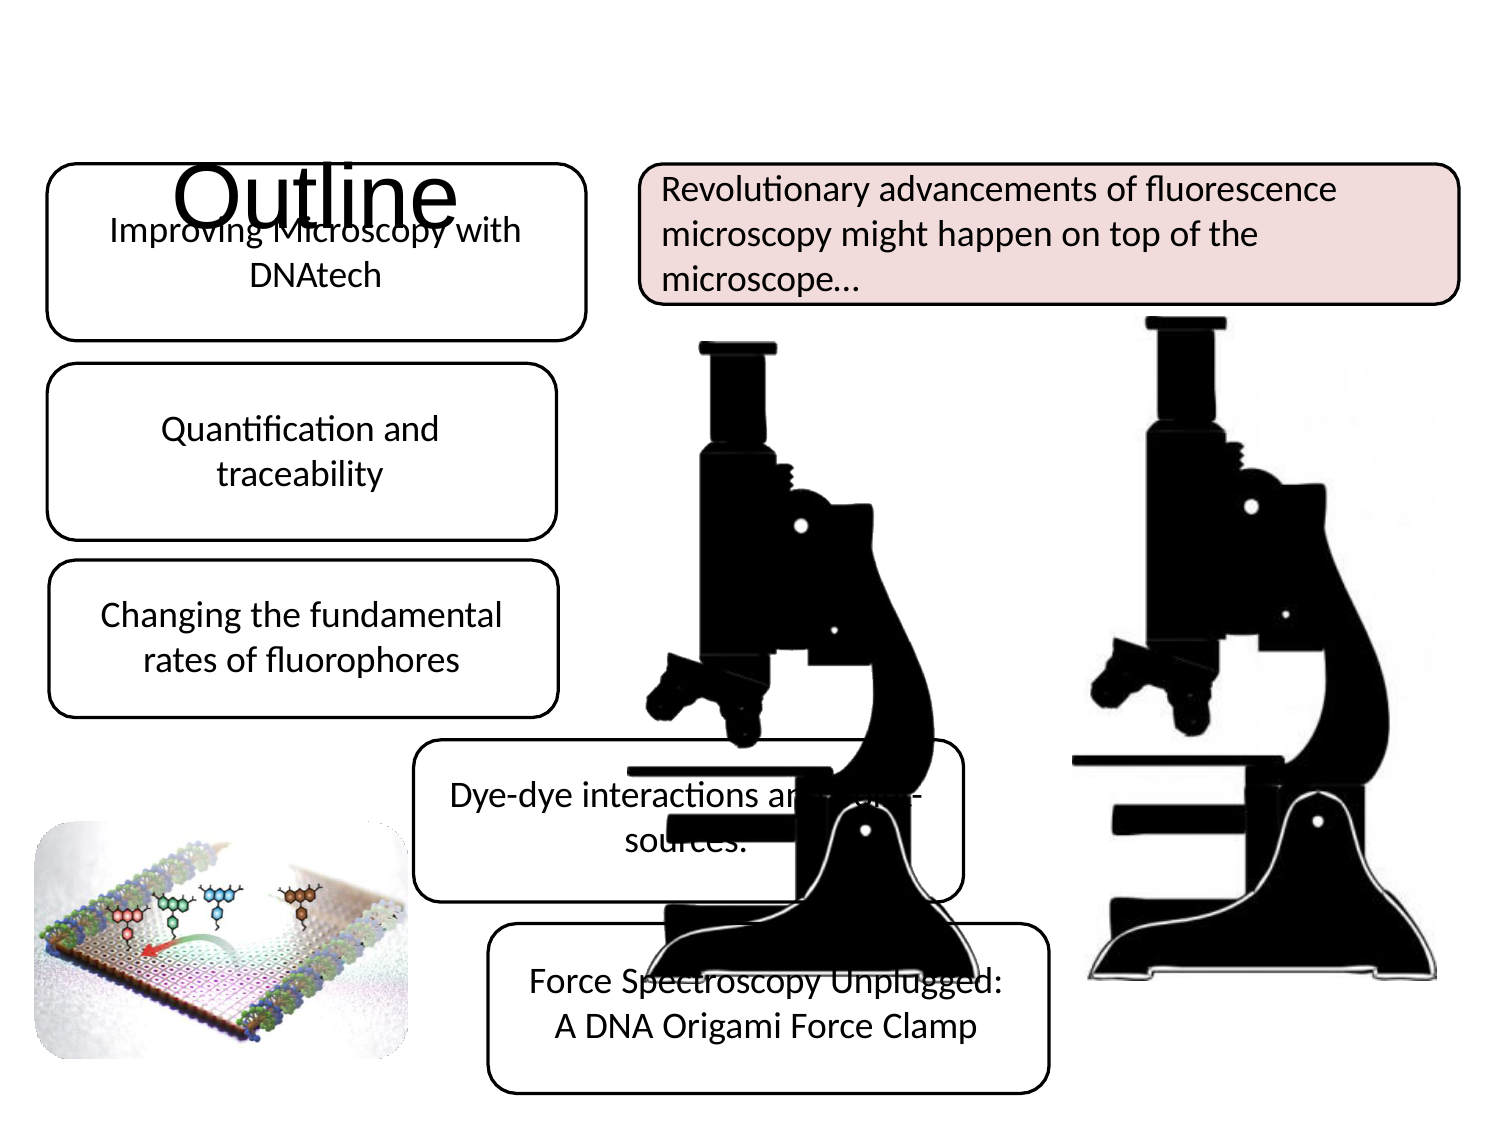

# Outline
Revolutionary advancements of fluorescence microscopy might happen on top of the microscope…
Improving Microscopy with DNAtech
Quantification and traceability
Changing the fundamental rates of fluorophores
Dye-dye interactions and point-
sources.
Force Spectroscopy Unplugged:
A DNA Origami Force Clamp